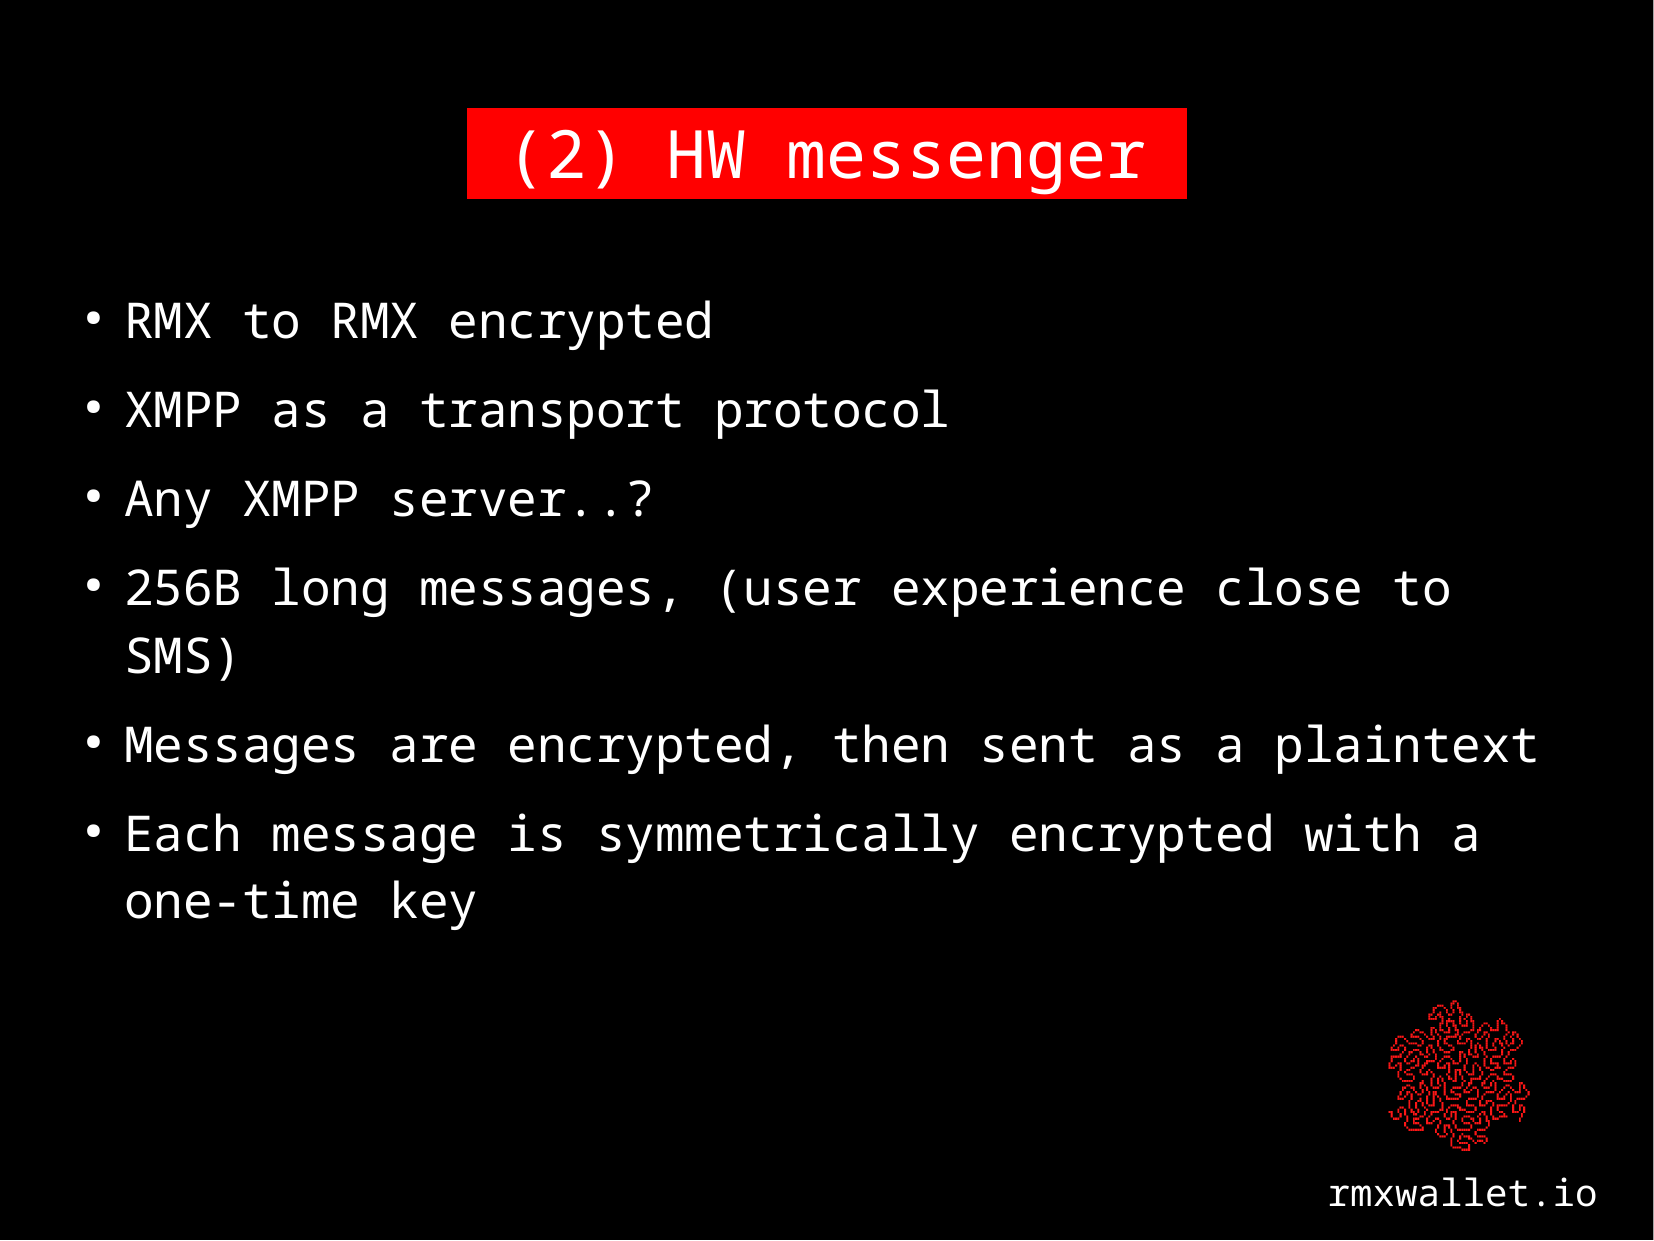

# (2) HW messenger
RMX to RMX encrypted
XMPP as a transport protocol
Any XMPP server..?
256B long messages, (user experience close to SMS)
Messages are encrypted, then sent as a plaintext
Each message is symmetrically encrypted with a one-time key
rmxwallet.io